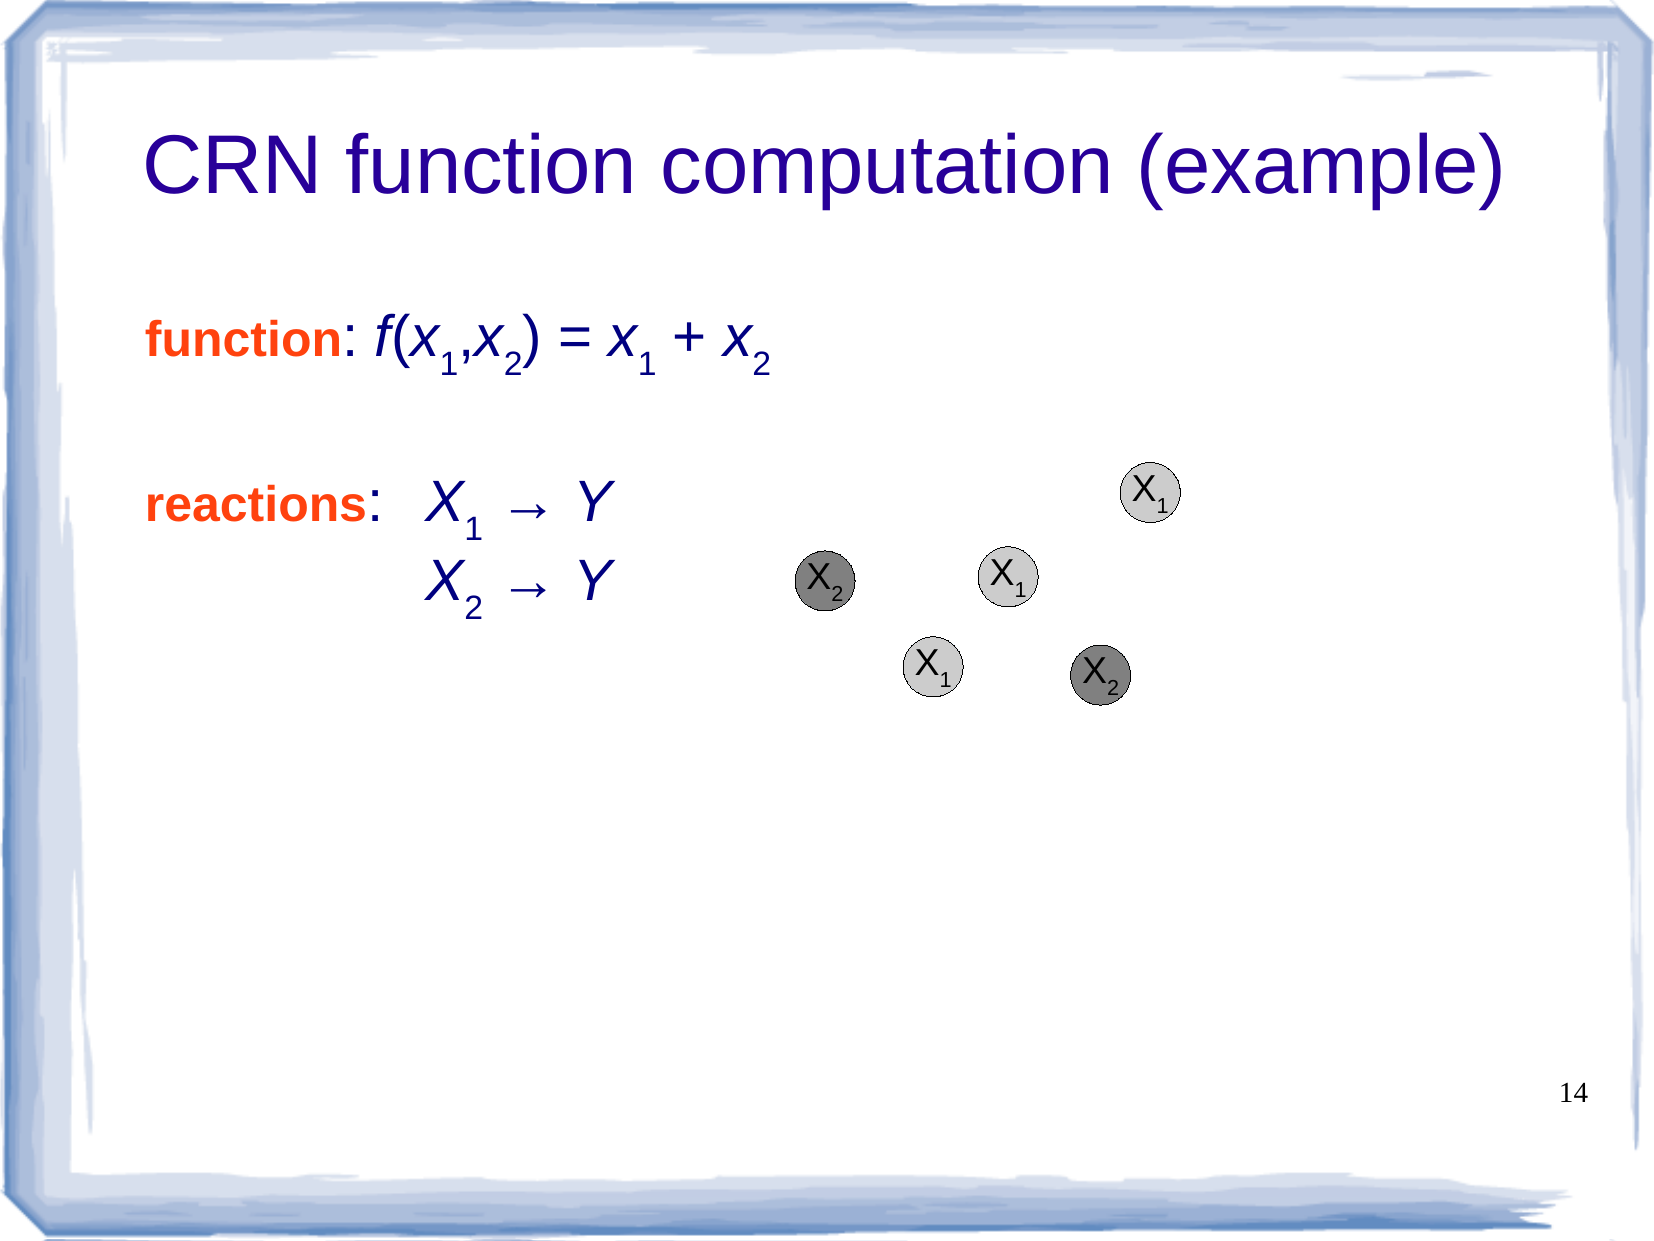

# CRN function computation (example)
function: f(x1,x2) = x1 + x2
reactions:
X1 → Y
X2 → Y
Y
X1
Y
X1
Y
X2
Y
X1
Y
X2
14